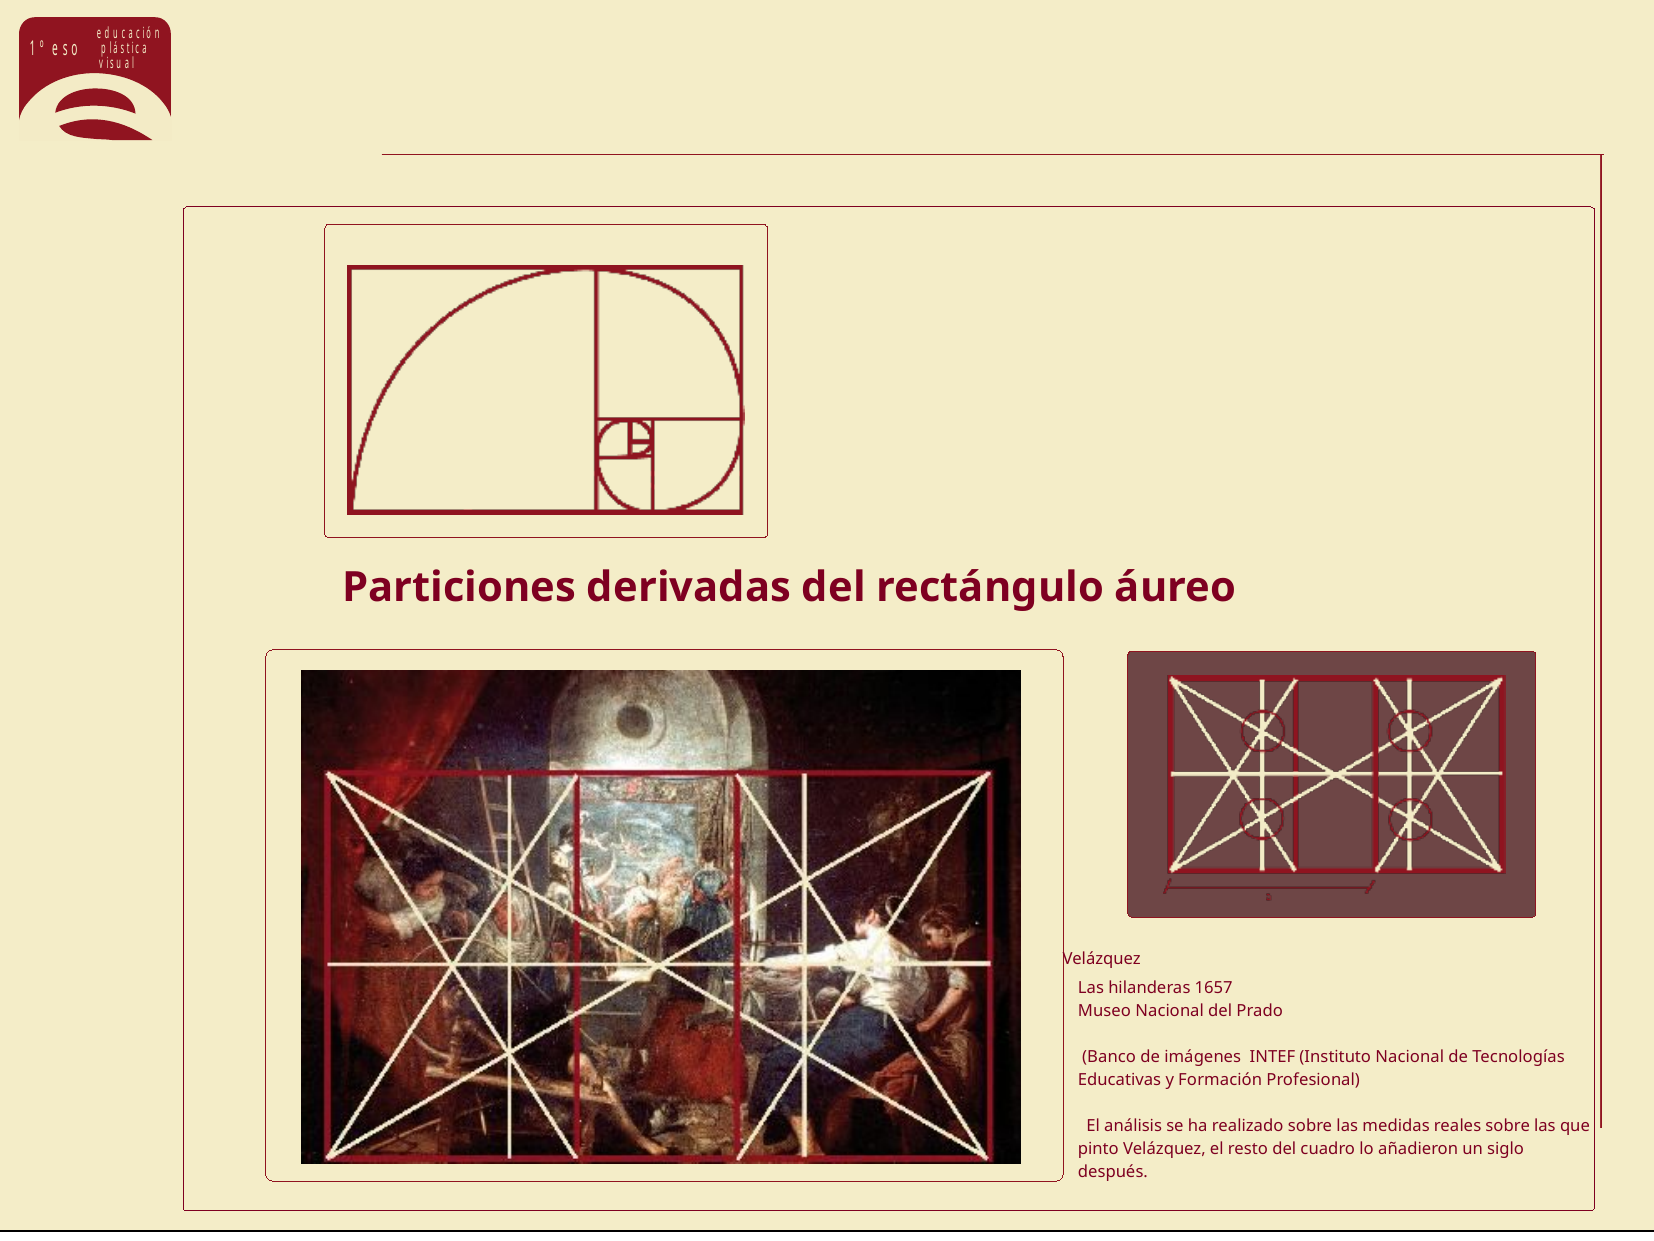

#
	Particiones derivadas del rectángulo áureo
 Velázquez
Las hilanderas 1657
Museo Nacional del Prado
 (Banco de imágenes INTEF (Instituto Nacional de Tecnologías Educativas y Formación Profesional)
 El análisis se ha realizado sobre las medidas reales sobre las que pinto Velázquez, el resto del cuadro lo añadieron un siglo después.